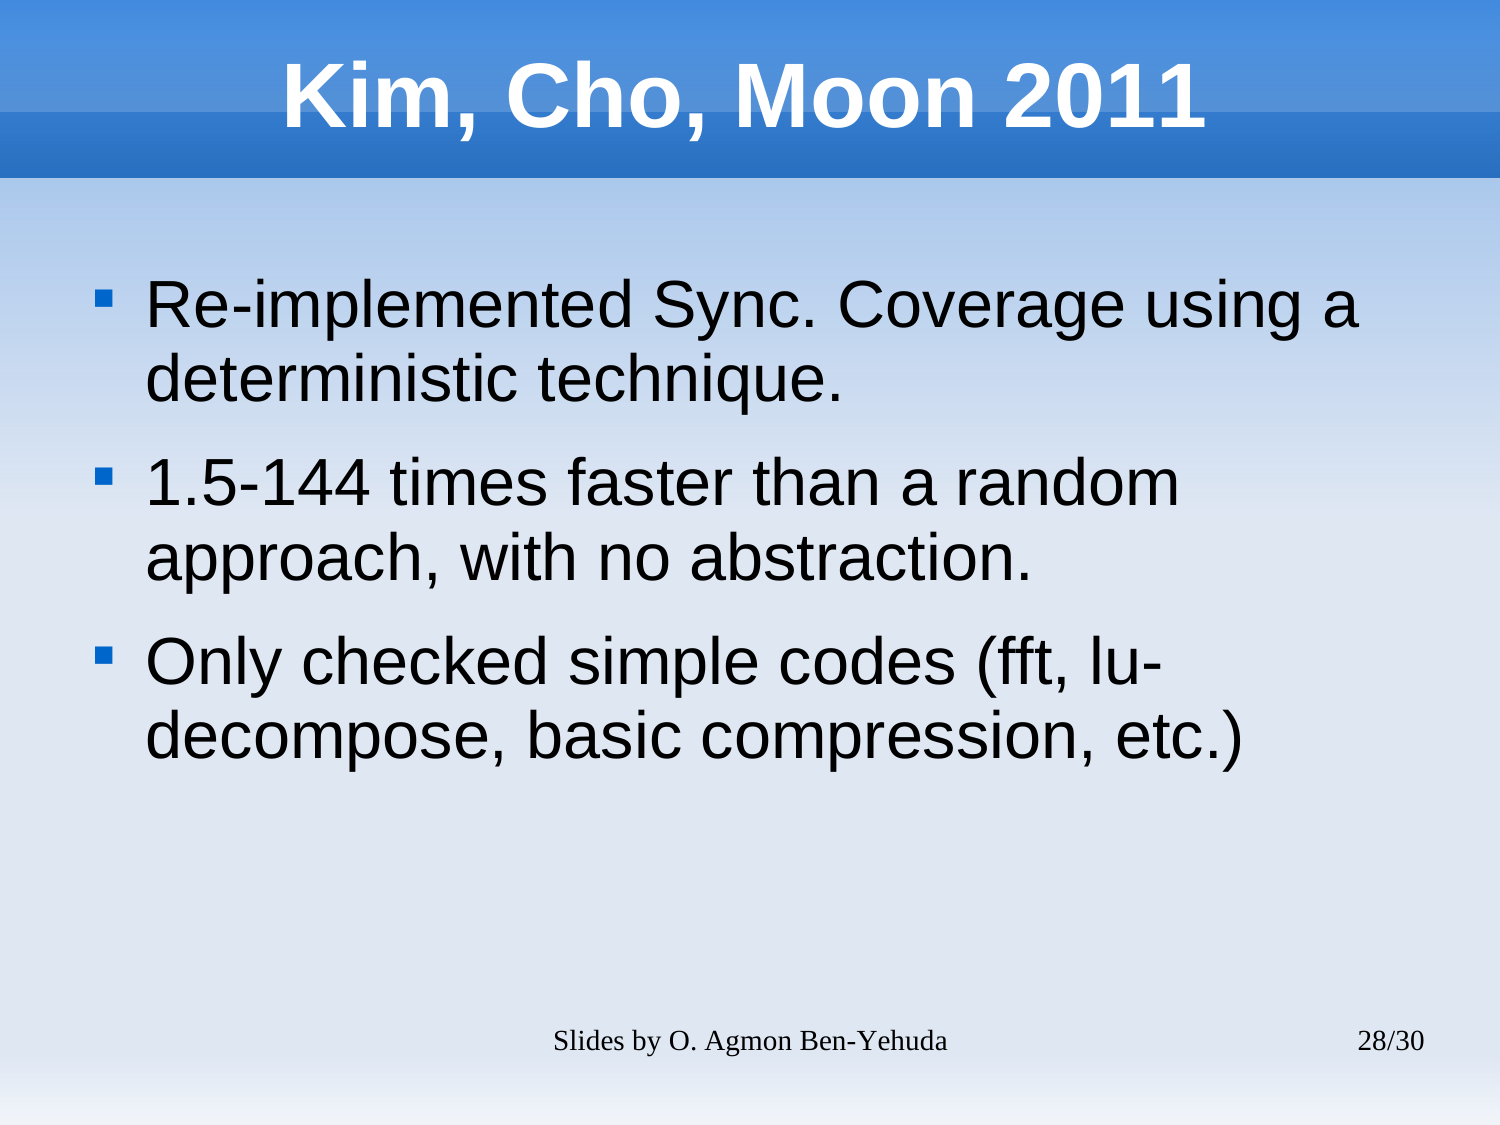

# Kim, Cho, Moon 2011
Re-implemented Sync. Coverage using a deterministic technique.
1.5-144 times faster than a random approach, with no abstraction.
Only checked simple codes (fft, lu- decompose, basic compression, etc.)
Slides by O. Agmon Ben-Yehuda
28